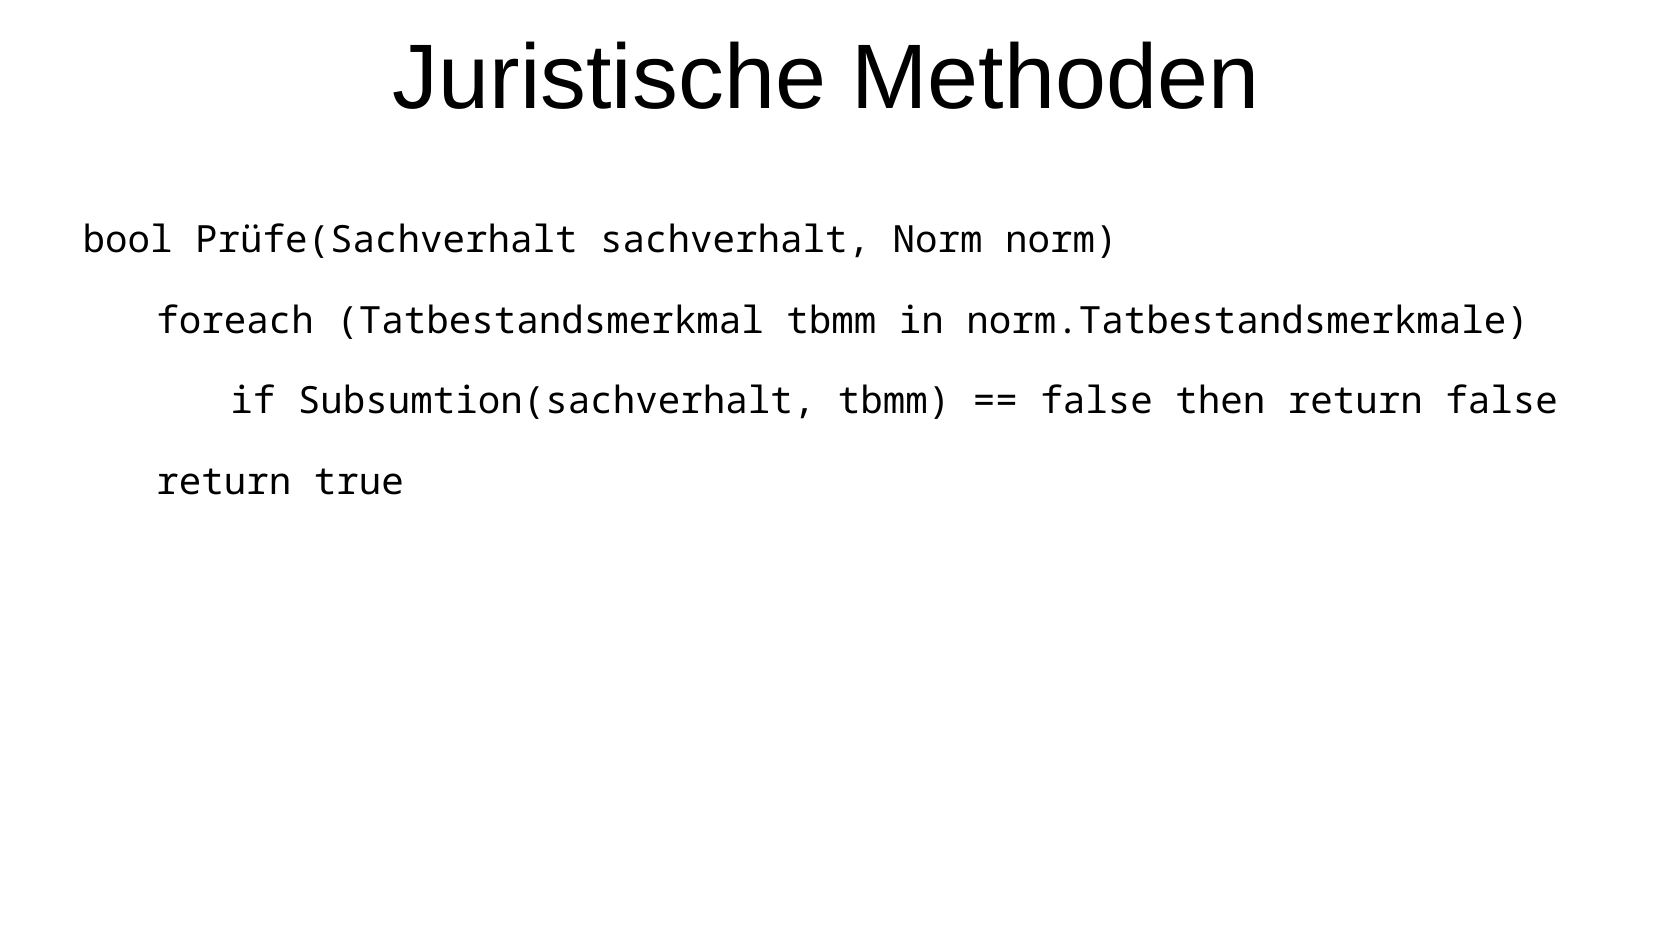

# Juristische Methoden
bool Prüfe(Sachverhalt sachverhalt, Norm norm)
	foreach (Tatbestandsmerkmal tbmm in norm.Tatbestandsmerkmale)
		if Subsumtion(sachverhalt, tbmm) == false then return false
	return true